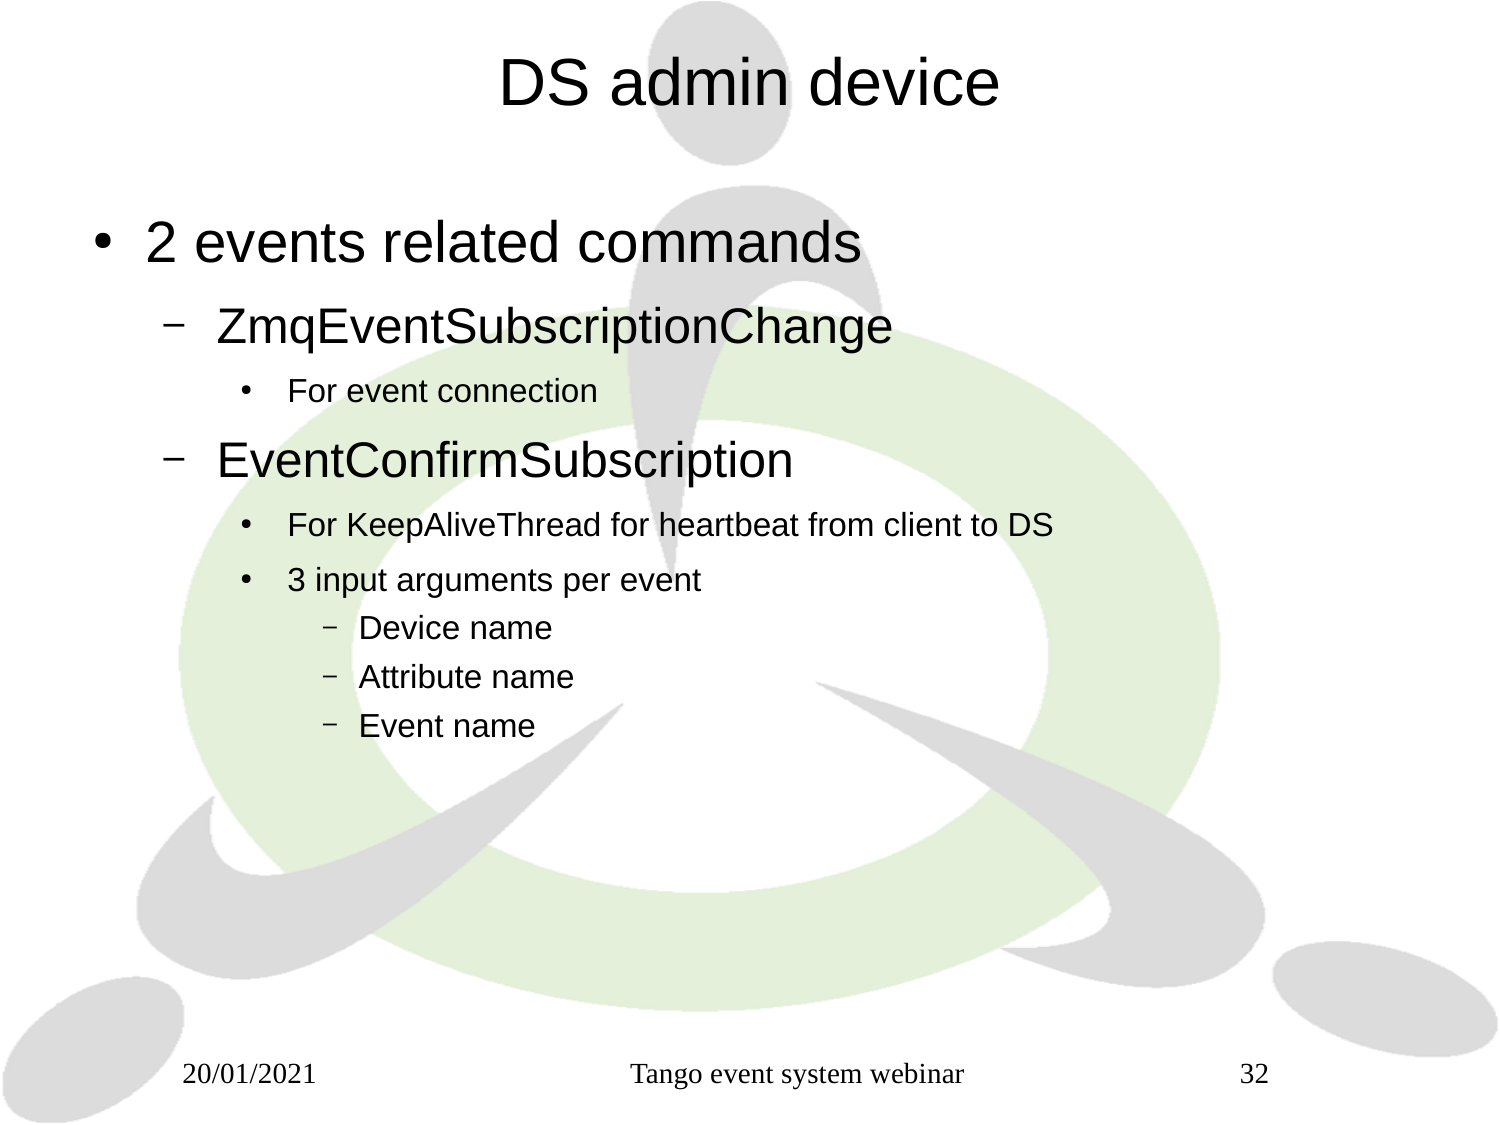

# DS admin device
2 events related commands
ZmqEventSubscriptionChange
For event connection
EventConfirmSubscription
For KeepAliveThread for heartbeat from client to DS
3 input arguments per event
Device name
Attribute name
Event name
20/01/2021
Tango event system webinar
32